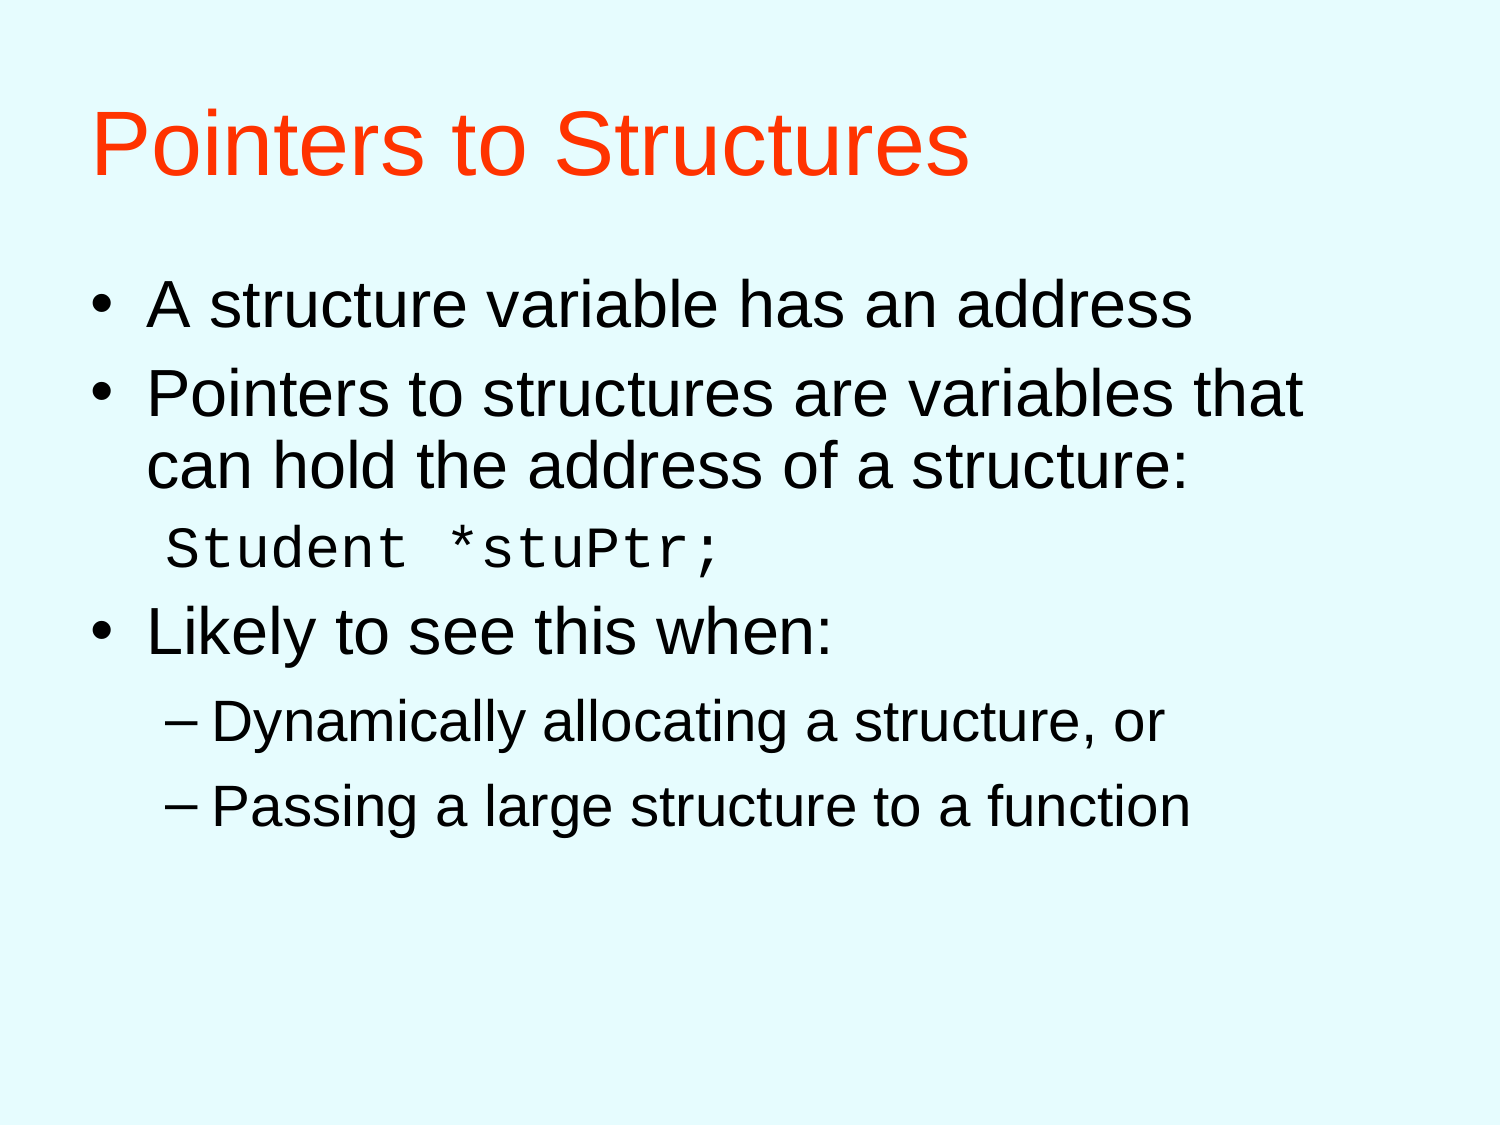

# Pointers to Structures
A structure variable has an address
Pointers to structures are variables that can hold the address of a structure:
Student *stuPtr;
Likely to see this when:
Dynamically allocating a structure, or
Passing a large structure to a function